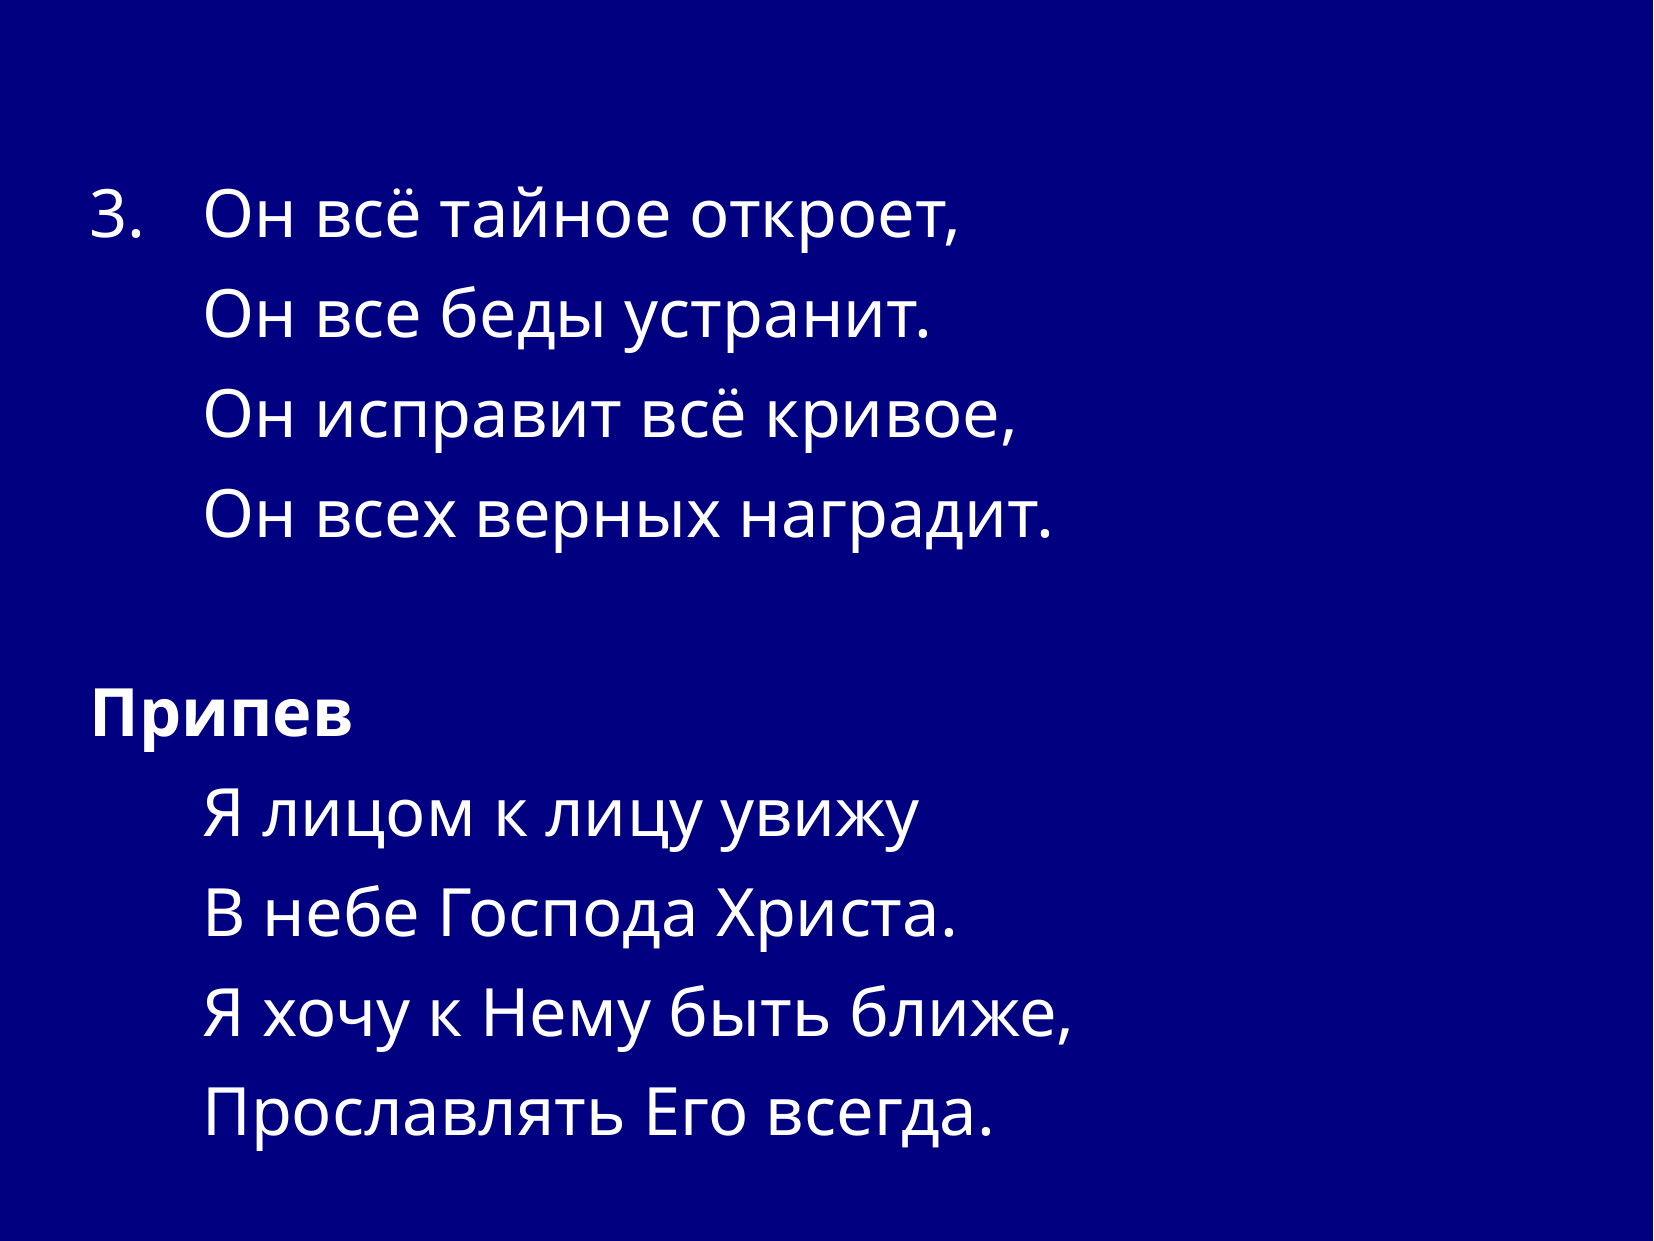

3.	Он всё тайное откроет,
	Он все беды устранит.
	Он исправит всё кривое,
	Он всех верных наградит.
Припев
	Я лицом к лицу увижу
	В небе Господа Христа.
	Я хочу к Нему быть ближе,
	Прославлять Его всегда.